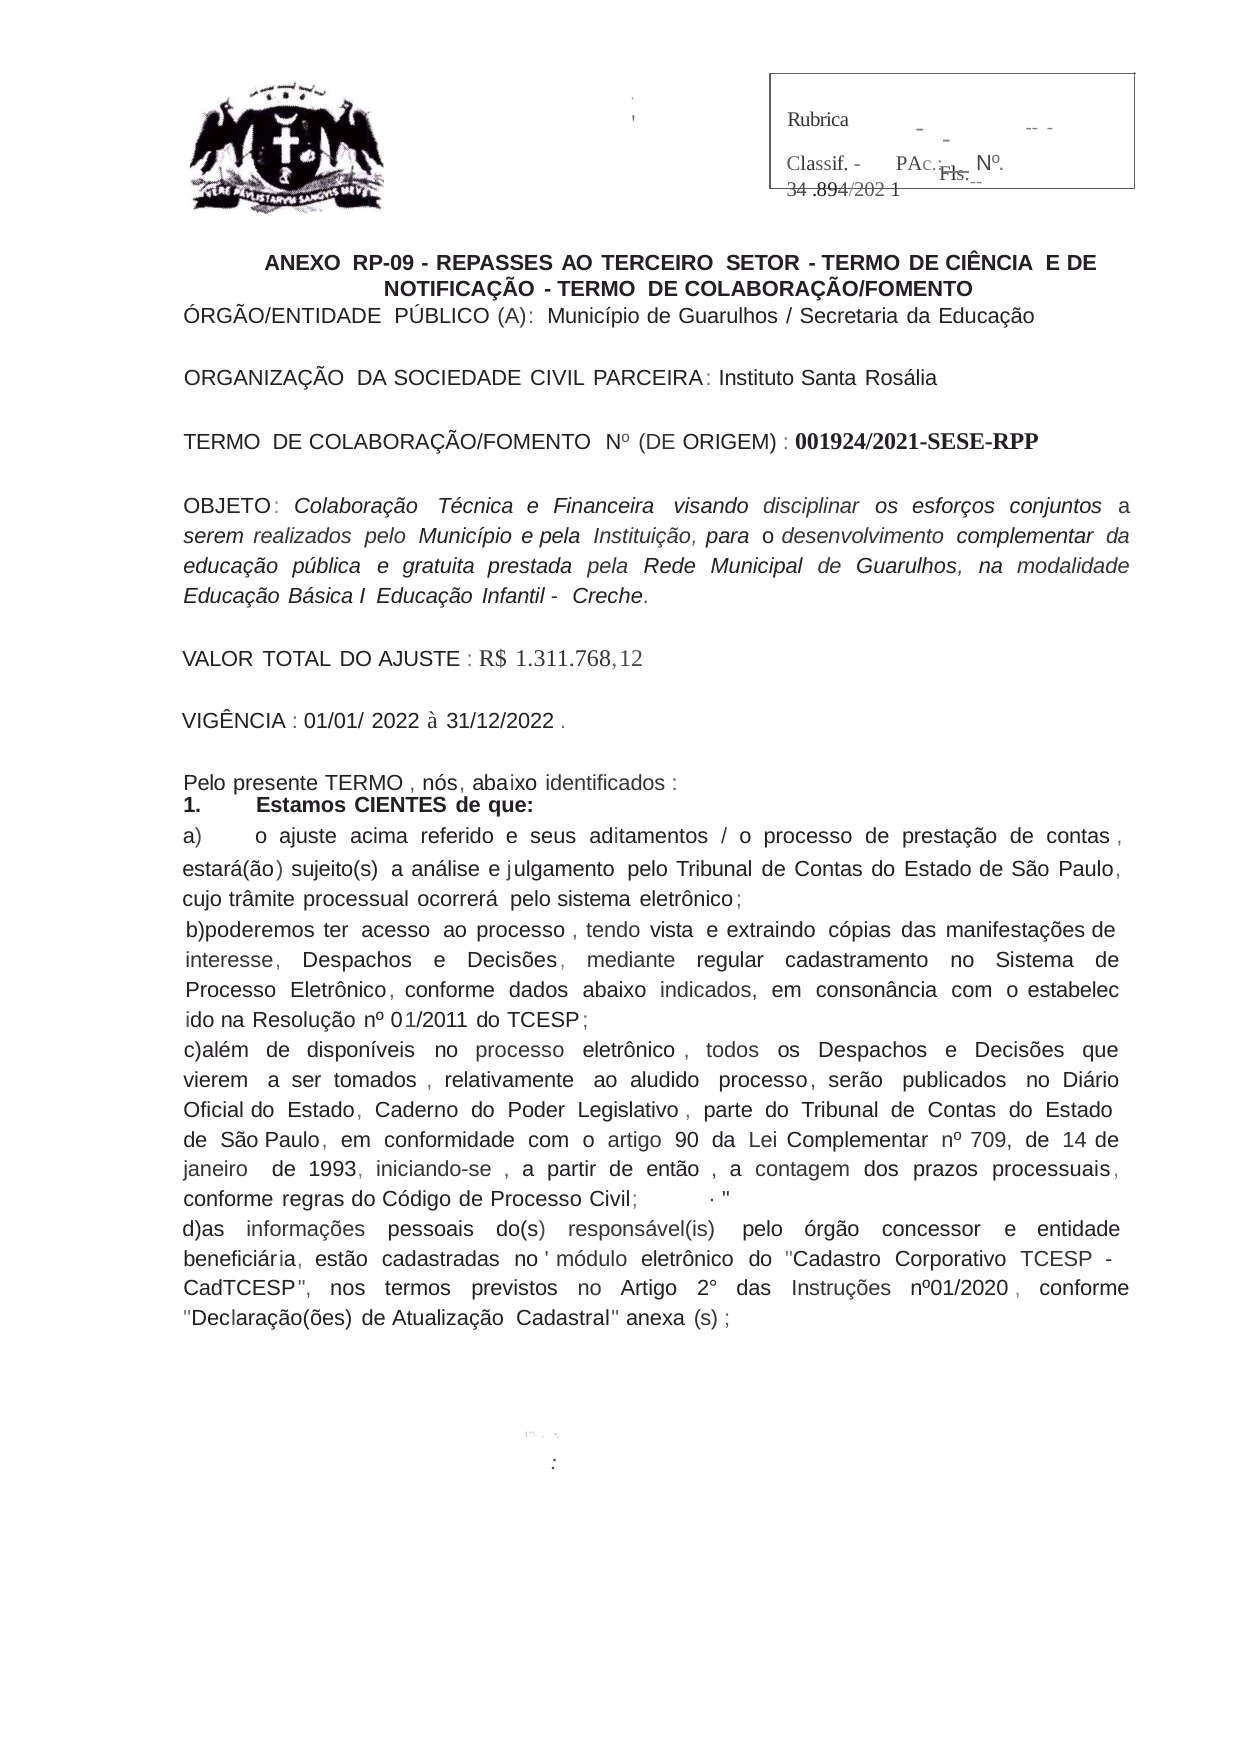

' '
Rubrica
- Fls.--
-
---
Classif. - PAc.: Nº. 34 .894/202 1
ANEXO RP-09 - REPASSES AO TERCEIRO SETOR - TERMO DE CIÊNCIA E DE NOTIFICAÇÃO - TERMO DE COLABORAÇÃO/FOMENTO
ÓRGÃO/ENTIDADE PÚBLICO (A): Município de Guarulhos / Secretaria da Educação
ORGANIZAÇÃO DA SOCIEDADE CIVIL PARCEIRA: Instituto Santa Rosália
TERMO DE COLABORAÇÃO/FOMENTO Nº (DE ORIGEM) : 001924/2021-SESE-RPP
OBJETO: Colaboração Técnica e Financeira visando disciplinar os esforços conjuntos a serem realizados pelo Município e pela Instituição, para o desenvolvimento complementar da educação pública e gratuita prestada pela Rede Municipal de Guarulhos, na modalidade Educação Básica I Educação Infantil - Creche.
VALOR TOTAL DO AJUSTE : R$ 1.311.768,12
VIGÊNCIA : 01/01/ 2022 à 31/12/2022 .
Pelo presente TERMO , nós, abaixo identificados :
1.
a)
Estamos CIENTES de que:
o ajuste acima referido e seus aditamentos / o processo de prestação de contas ,
estará(ão) sujeito(s) a análise e julgamento pelo Tribunal de Contas do Estado de São Paulo, cujo trâmite processual ocorrerá pelo sistema eletrônico;
poderemos ter acesso ao processo , tendo vista e extraindo cópias das manifestações de interesse, Despachos e Decisões, mediante regular cadastramento no Sistema de Processo Eletrônico, conforme dados abaixo indicados, em consonância com o estabelec ido na Resolução nº 01/2011 do TCESP;
além de disponíveis no processo eletrônico , todos os Despachos e Decisões que vierem a ser tomados , relativamente ao aludido processo, serão publicados no Diário Oficial do Estado, Caderno do Poder Legislativo , parte do Tribunal de Contas do Estado de São Paulo, em conformidade com o artigo 90 da Lei Complementar nº 709, de 14 de janeiro de 1993, iniciando-se , a partir de então , a contagem dos prazos processuais, conforme regras do Código de Processo Civil;	·"
as informações pessoais do(s) responsável(is) pelo órgão concessor e entidade beneficiária, estão cadastradas no ' módulo eletrônico do "Cadastro Corporativo TCESP - CadTCESP", nos termos previstos no Artigo 2° das Instruções nº01/2020 , conforme "Declaração(ões) de Atualização Cadastral" anexa (s) ;
1"'\ . •,
: